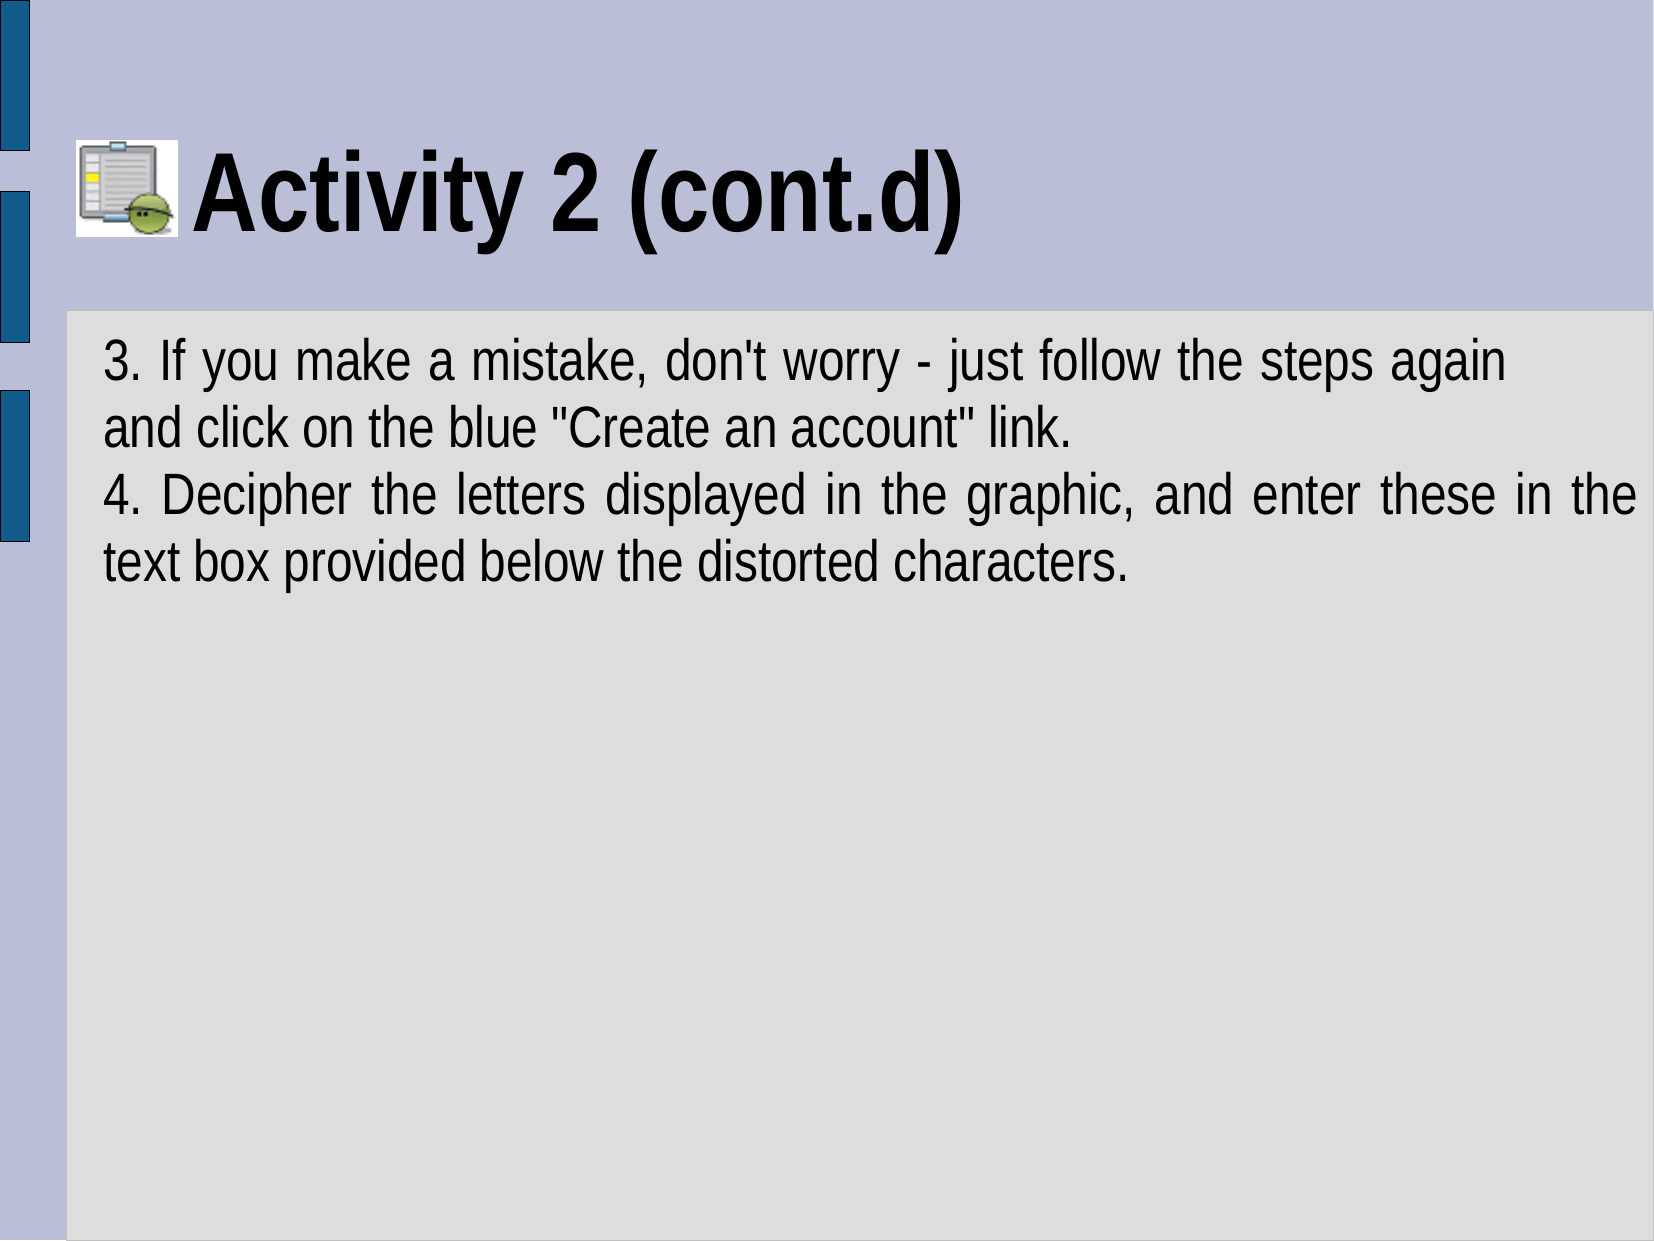

Activity 2 (cont.d)
3. If you make a mistake, don't worry - just follow the steps again and click on the blue "Create an account" link.
4. Decipher the letters displayed in the graphic, and enter these in the text box provided below the distorted characters.